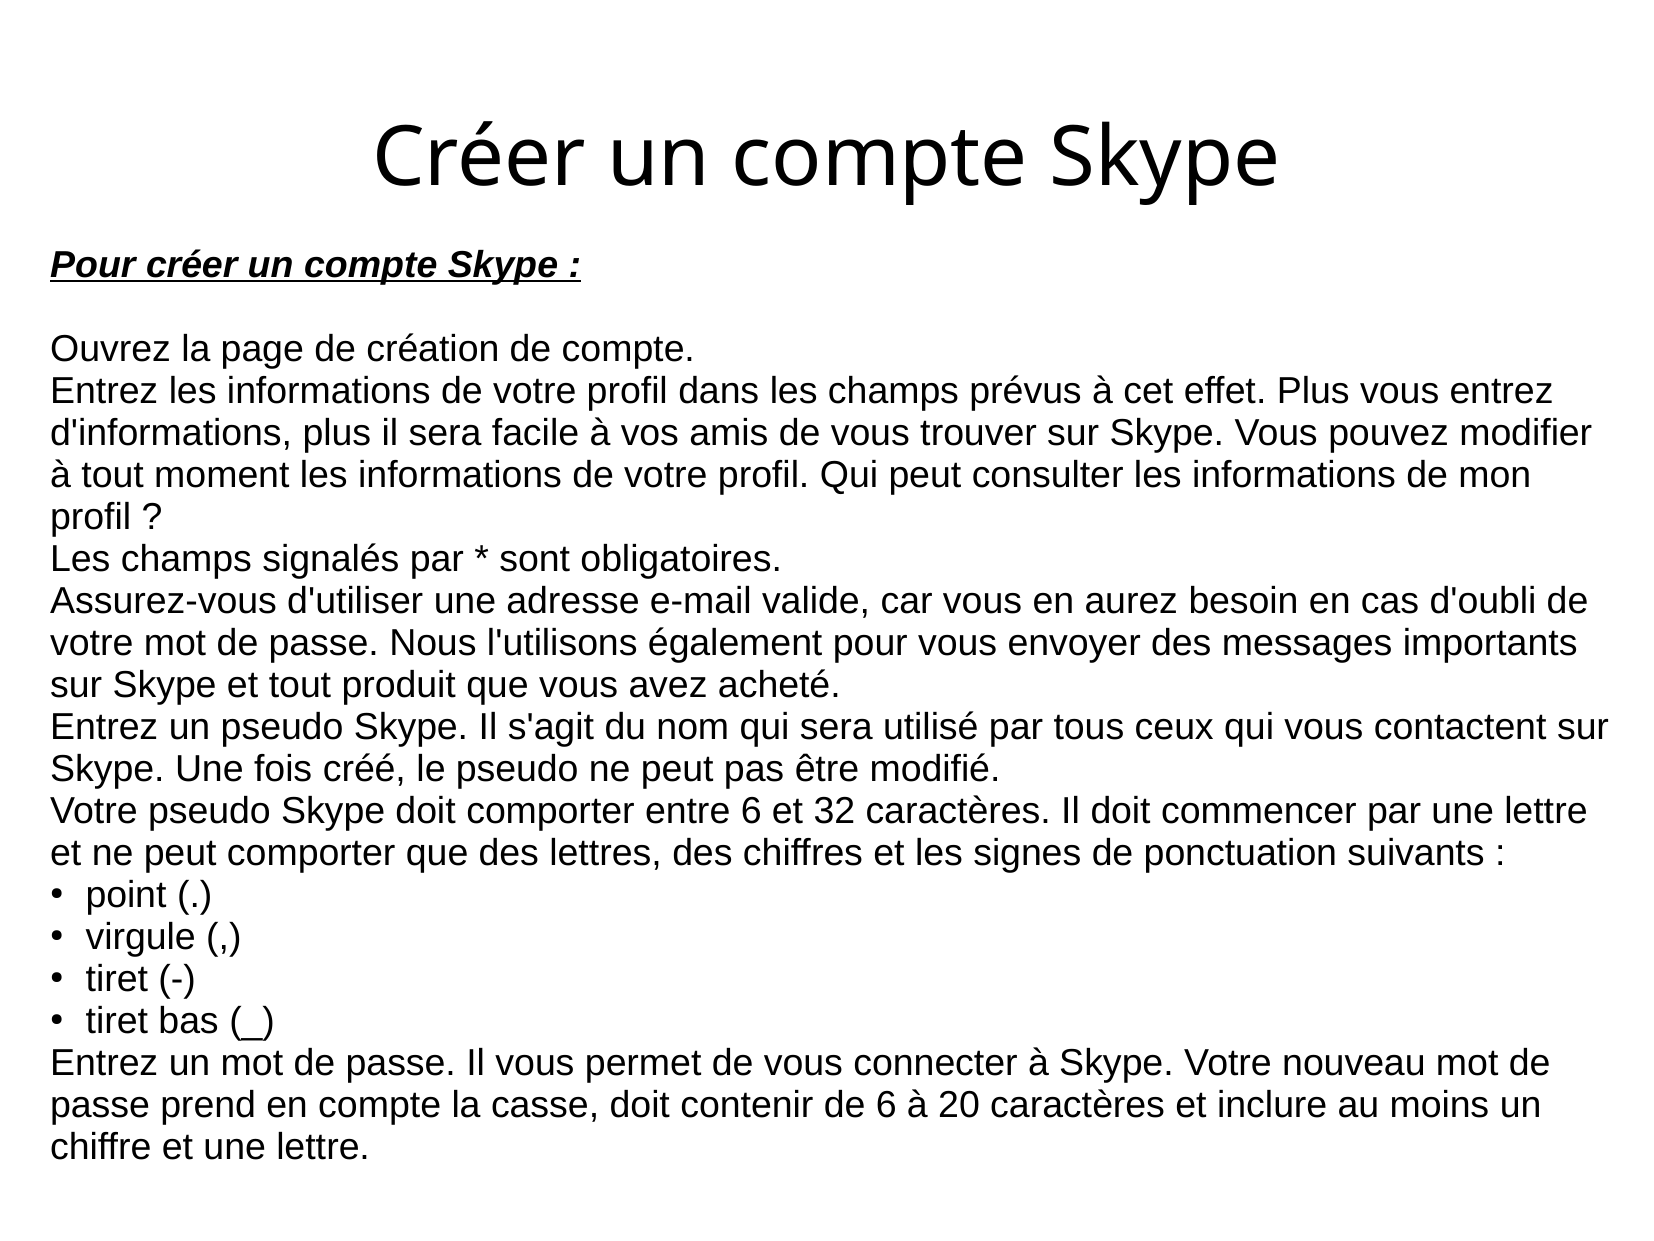

# Créer un compte Skype
Pour créer un compte Skype :
Ouvrez la page de création de compte.
Entrez les informations de votre profil dans les champs prévus à cet effet. Plus vous entrez d'informations, plus il sera facile à vos amis de vous trouver sur Skype. Vous pouvez modifier à tout moment les informations de votre profil. Qui peut consulter les informations de mon profil ?
Les champs signalés par * sont obligatoires.
Assurez-vous d'utiliser une adresse e-mail valide, car vous en aurez besoin en cas d'oubli de votre mot de passe. Nous l'utilisons également pour vous envoyer des messages importants sur Skype et tout produit que vous avez acheté.
Entrez un pseudo Skype. Il s'agit du nom qui sera utilisé par tous ceux qui vous contactent sur Skype. Une fois créé, le pseudo ne peut pas être modifié.
Votre pseudo Skype doit comporter entre 6 et 32 caractères. Il doit commencer par une lettre et ne peut comporter que des lettres, des chiffres et les signes de ponctuation suivants :
point (.)
virgule (,)
tiret (-)
tiret bas (_)
Entrez un mot de passe. Il vous permet de vous connecter à Skype. Votre nouveau mot de passe prend en compte la casse, doit contenir de 6 à 20 caractères et inclure au moins un chiffre et une lettre.